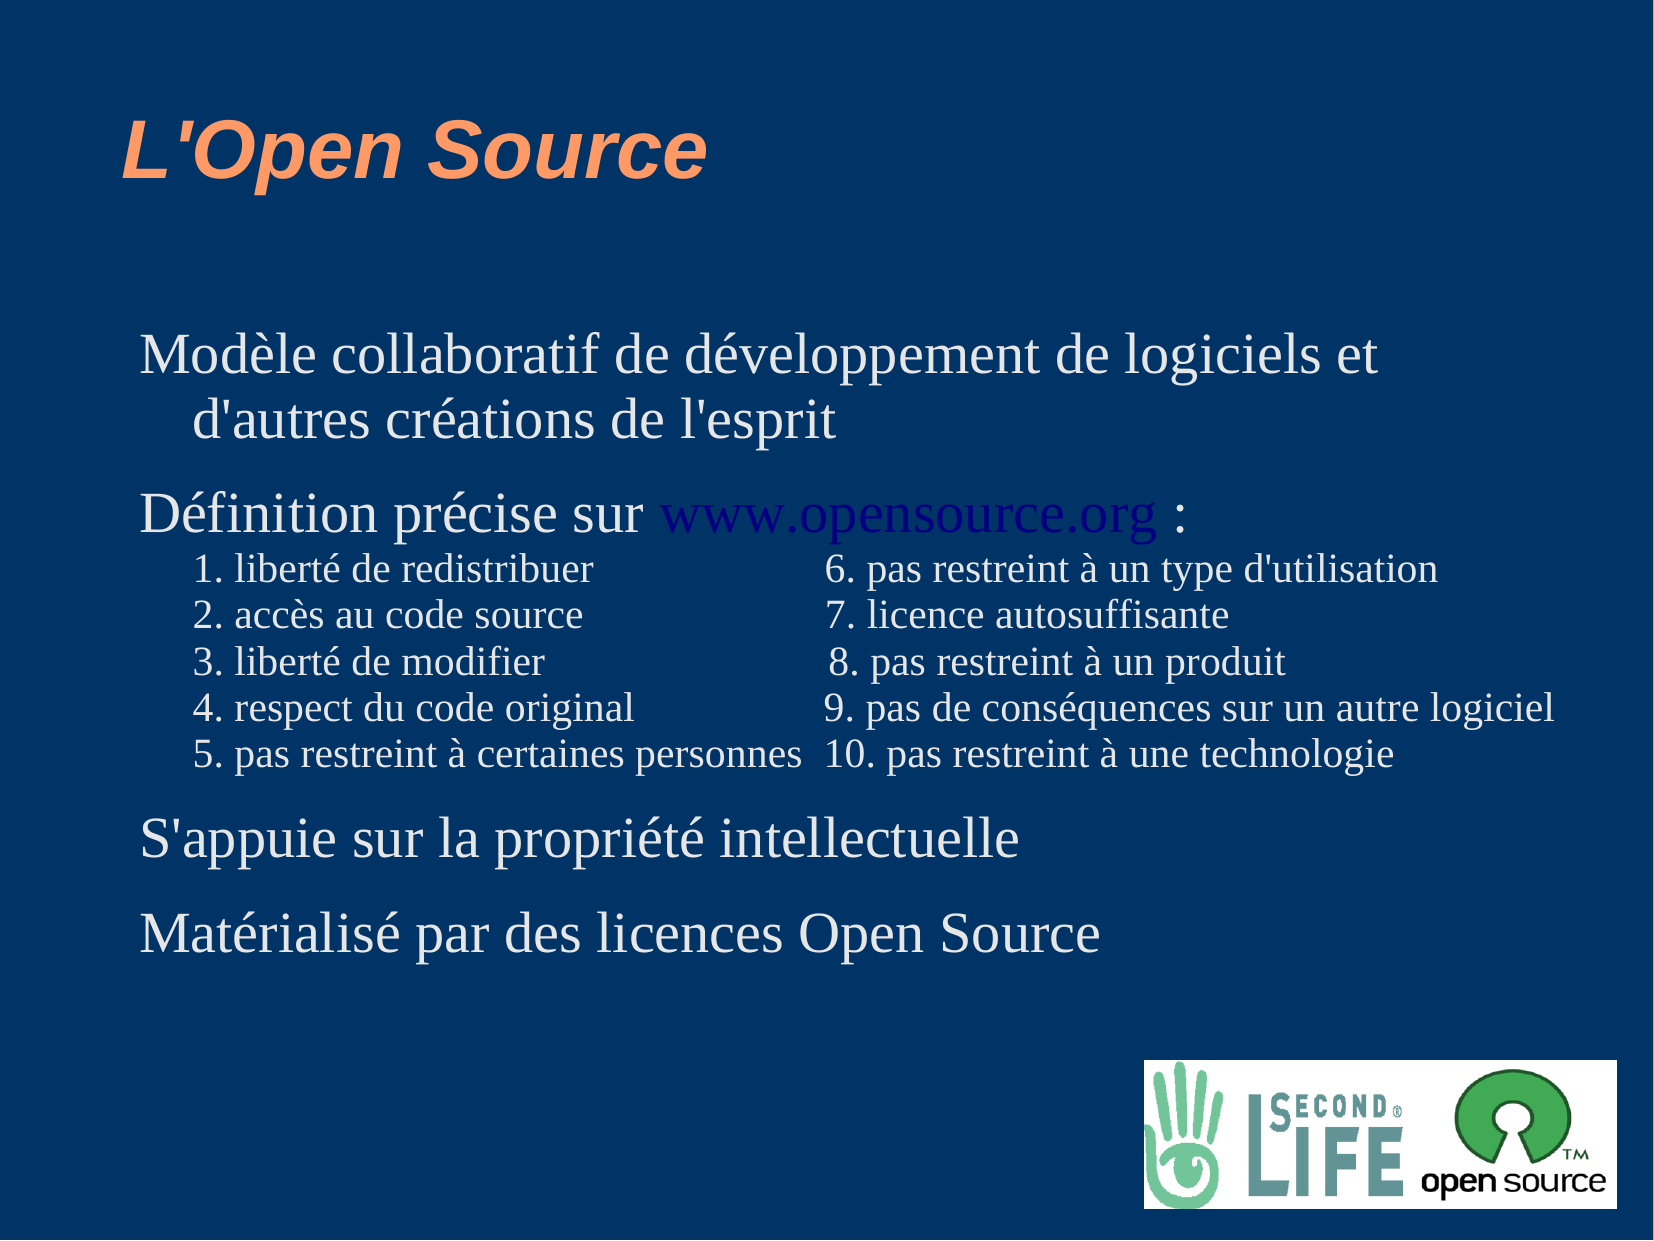

# L'Open Source
Modèle collaboratif de développement de logiciels et d'autres créations de l'esprit
Définition précise sur www.opensource.org :
1. liberté de redistribuer 6. pas restreint à un type d'utilisation
2. accès au code source 7. licence autosuffisante
3. liberté de modifier 8. pas restreint à un produit
4. respect du code original 9. pas de conséquences sur un autre logiciel
5. pas restreint à certaines personnes 10. pas restreint à une technologie
S'appuie sur la propriété intellectuelle
Matérialisé par des licences Open Source